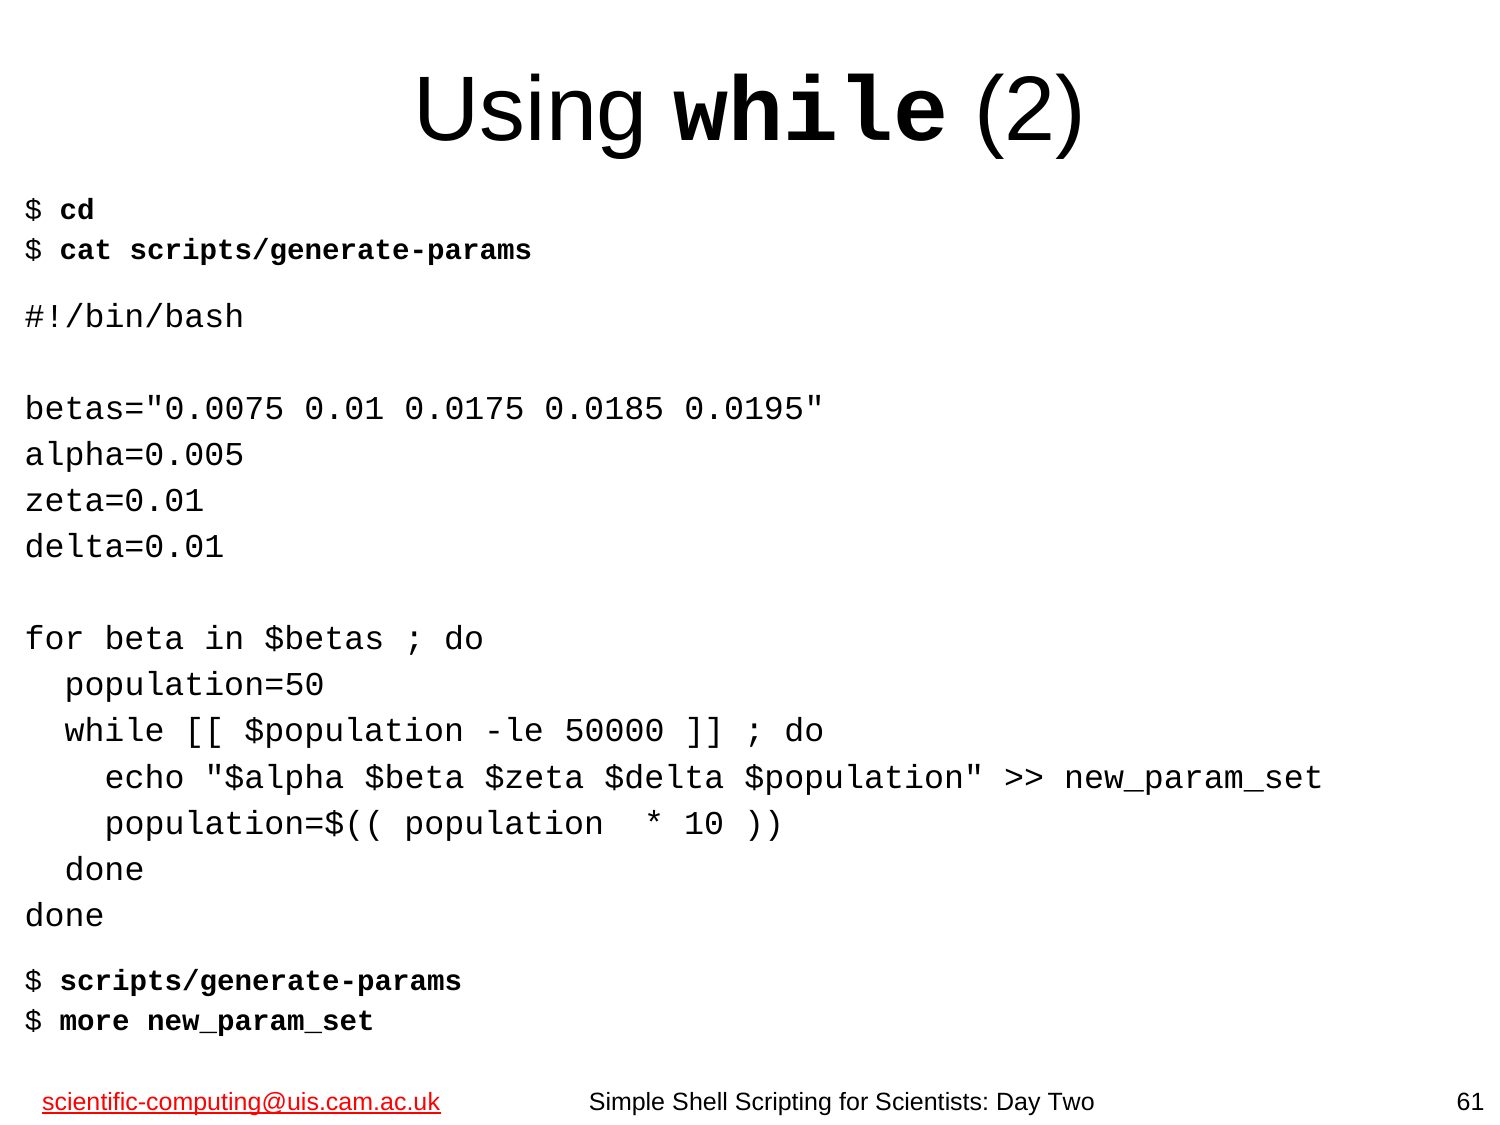

# Using while (2)
$ cd
$ cat scripts/generate-params
#!/bin/bash
betas="0.0075 0.01 0.0175 0.0185 0.0195"
alpha=0.005
zeta=0.01
delta=0.01
for beta in $betas ; do
 population=50
 while [[ $population -le 50000 ]] ; do
 echo "$alpha $beta $zeta $delta $population" >> new_param_set
 population=$(( population * 10 ))
 done
done
$ scripts/generate-params
$ more new_param_set
escience-support@ucs.cam.ac.uk	Simple Shell Scripting for Scientists: Day Two
61